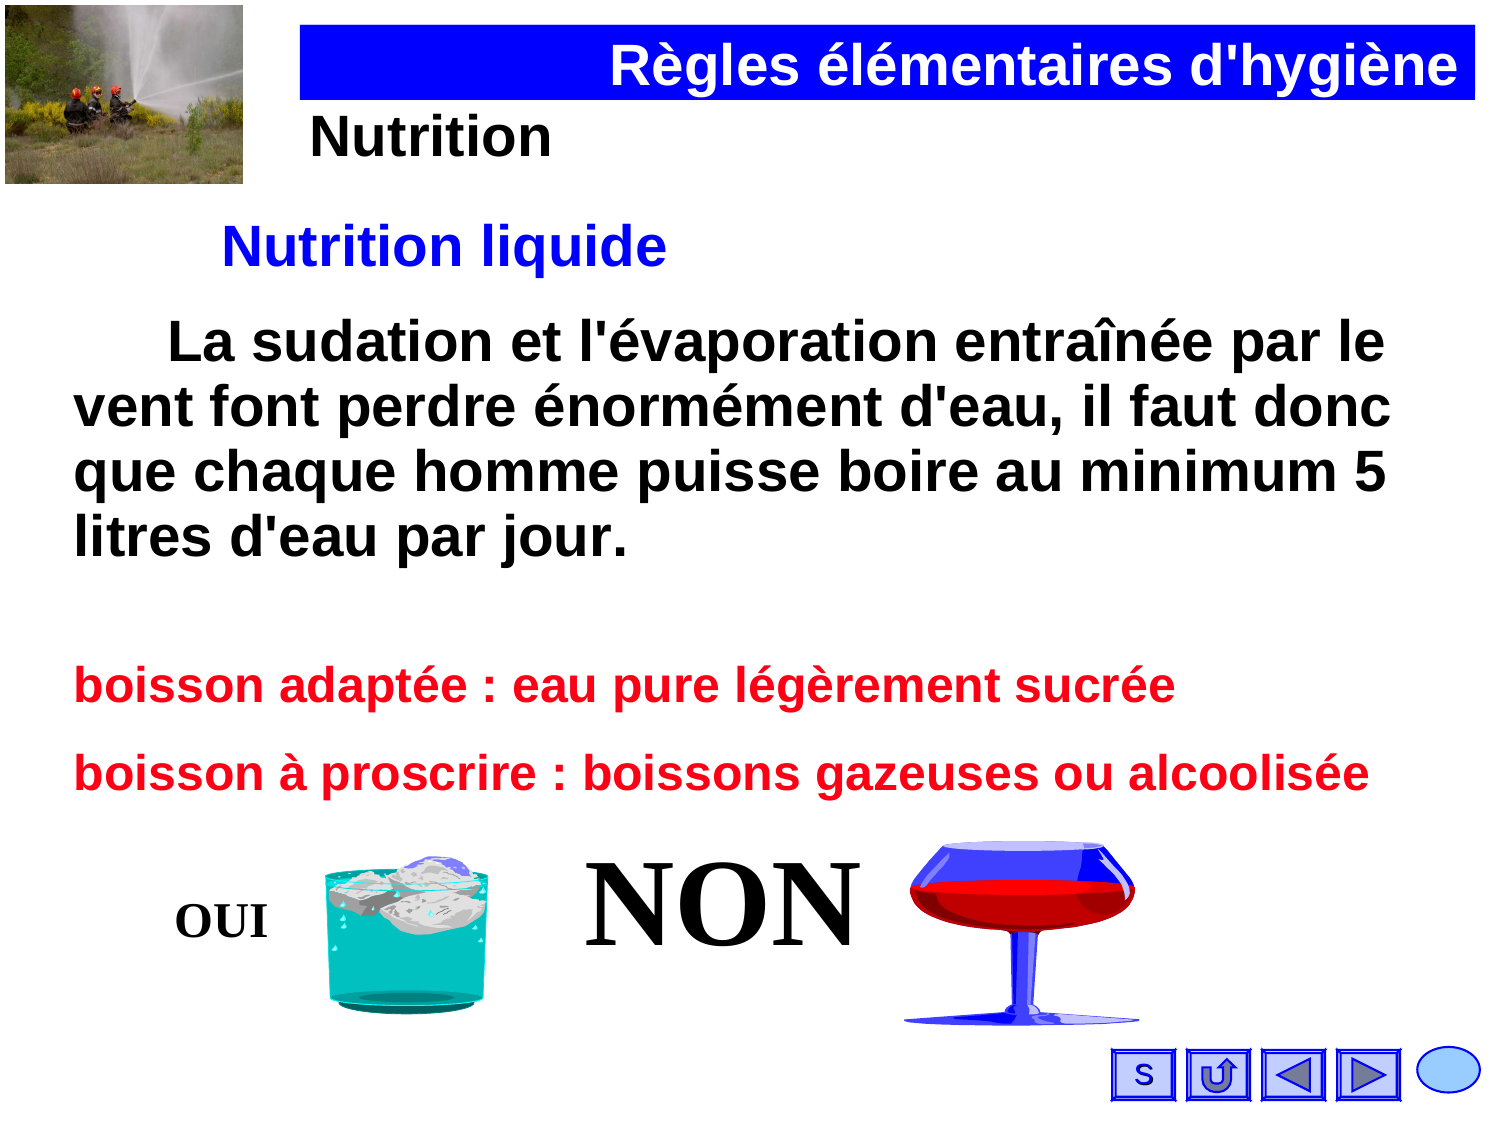

Règles élémentaires d'hygiène
Nutrition
Nutrition liquide
	La sudation et l'évaporation entraînée par le vent font perdre énormément d'eau, il faut donc que chaque homme puisse boire au minimum 5 litres d'eau par jour.
boisson adaptée : eau pure légèrement sucrée
boisson à proscrire : boissons gazeuses ou alcoolisée
NON
OUI